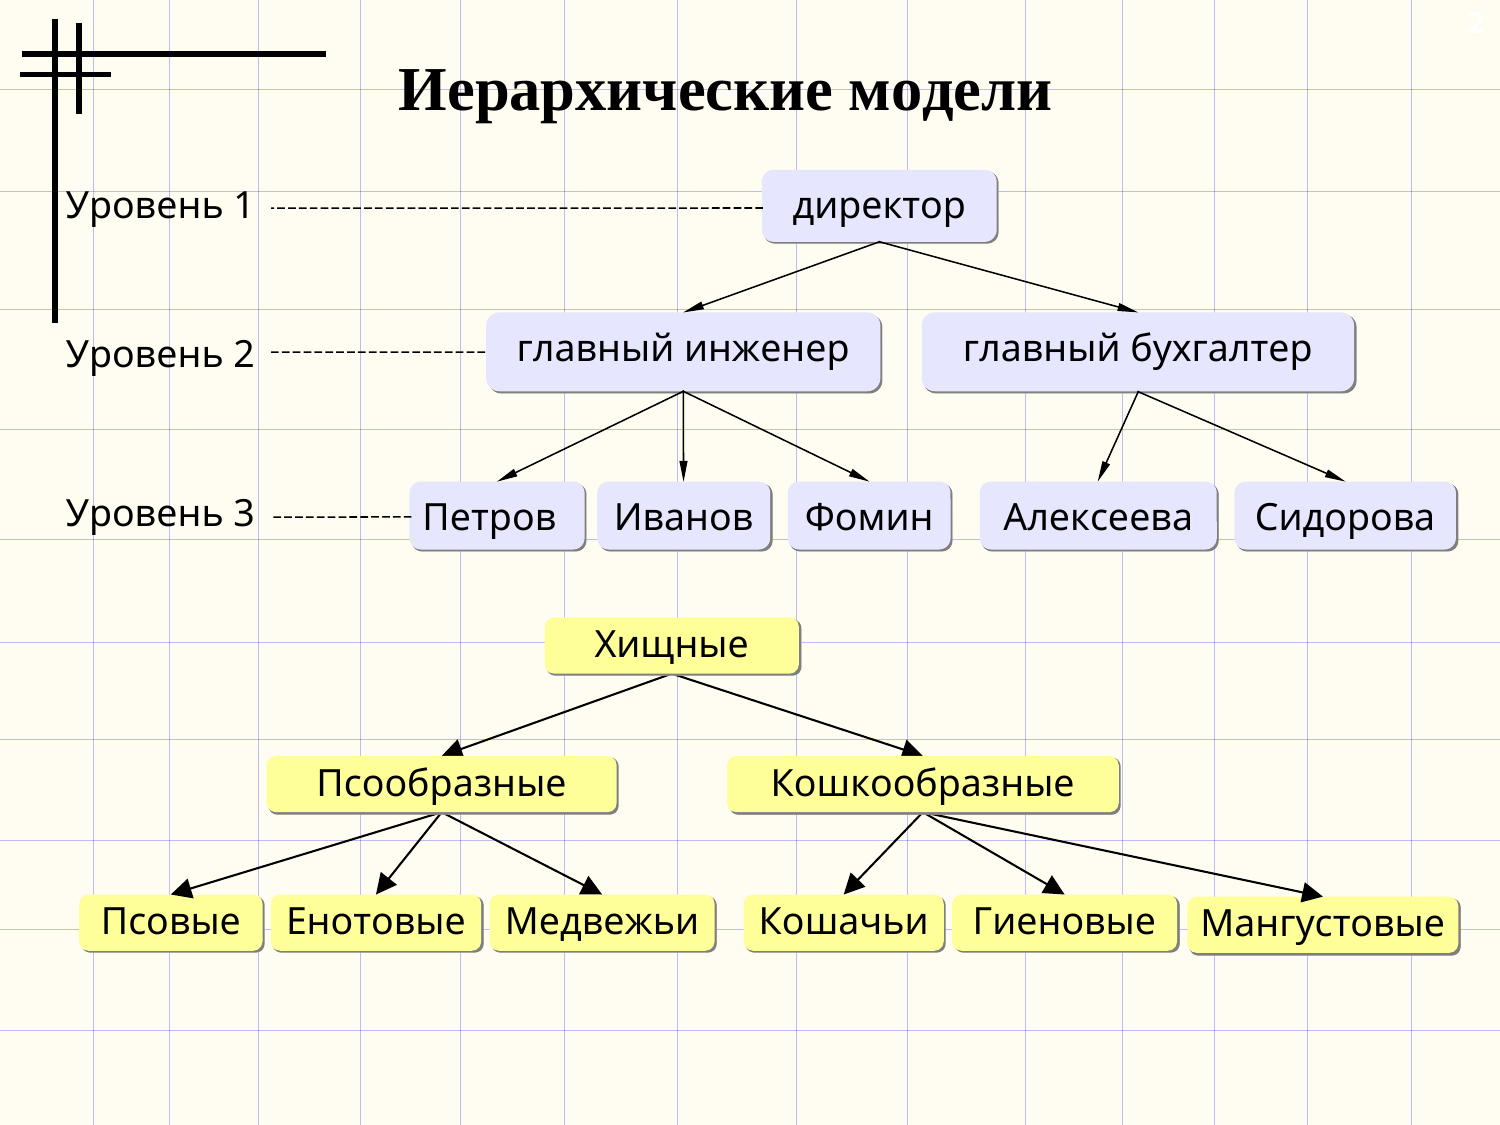

# Иерархические модели
директор
Уровень 1
главный инженер
главный бухгалтер
Уровень 2
 Петров
Иванов
Фомин
Алексеева
Сидорова
Уровень 3
Хищные
Псообразные
Кошкообразные
Псовые
Енотовые
Медвежьи
Кошачьи
Гиеновые
Мангустовые